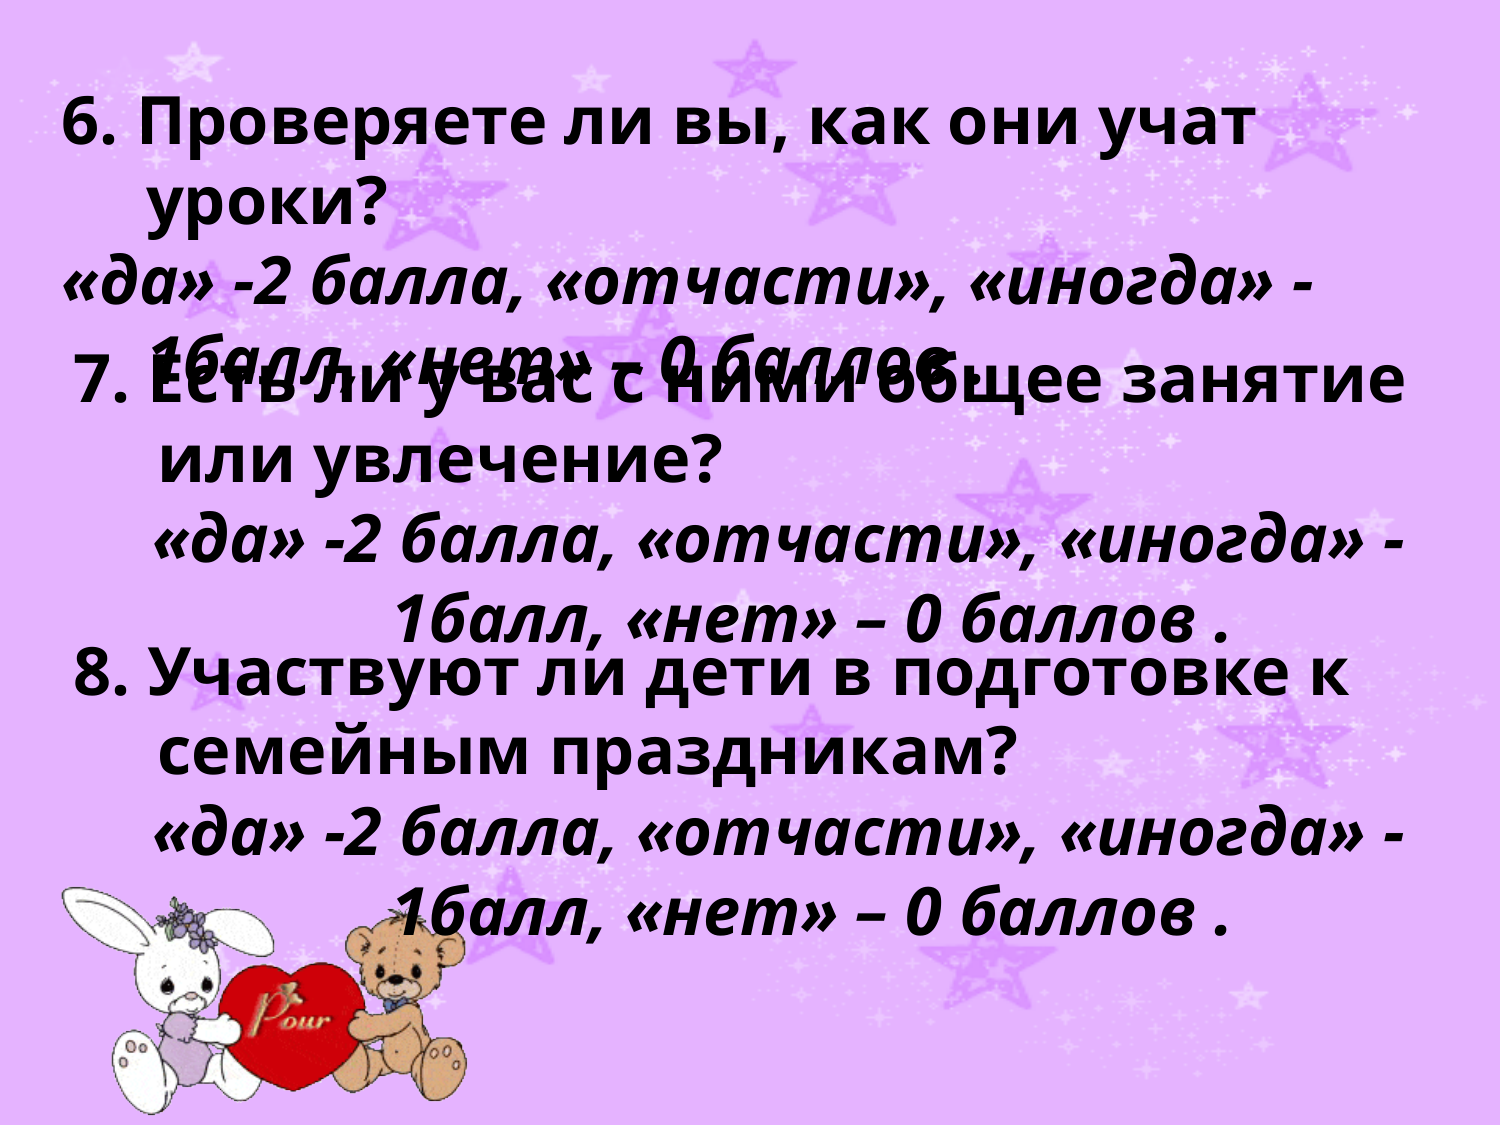

6. Проверяете ли вы, как они учат уроки?
«да» -2 балла, «отчасти», «иногда» -1балл, «нет» – 0 баллов .
7. Есть ли у вас с ними общее занятие или увлечение?
«да» -2 балла, «отчасти», «иногда» -1балл, «нет» – 0 баллов .
8. Участвуют ли дети в подготовке к семейным праздникам?
«да» -2 балла, «отчасти», «иногда» -1балл, «нет» – 0 баллов .